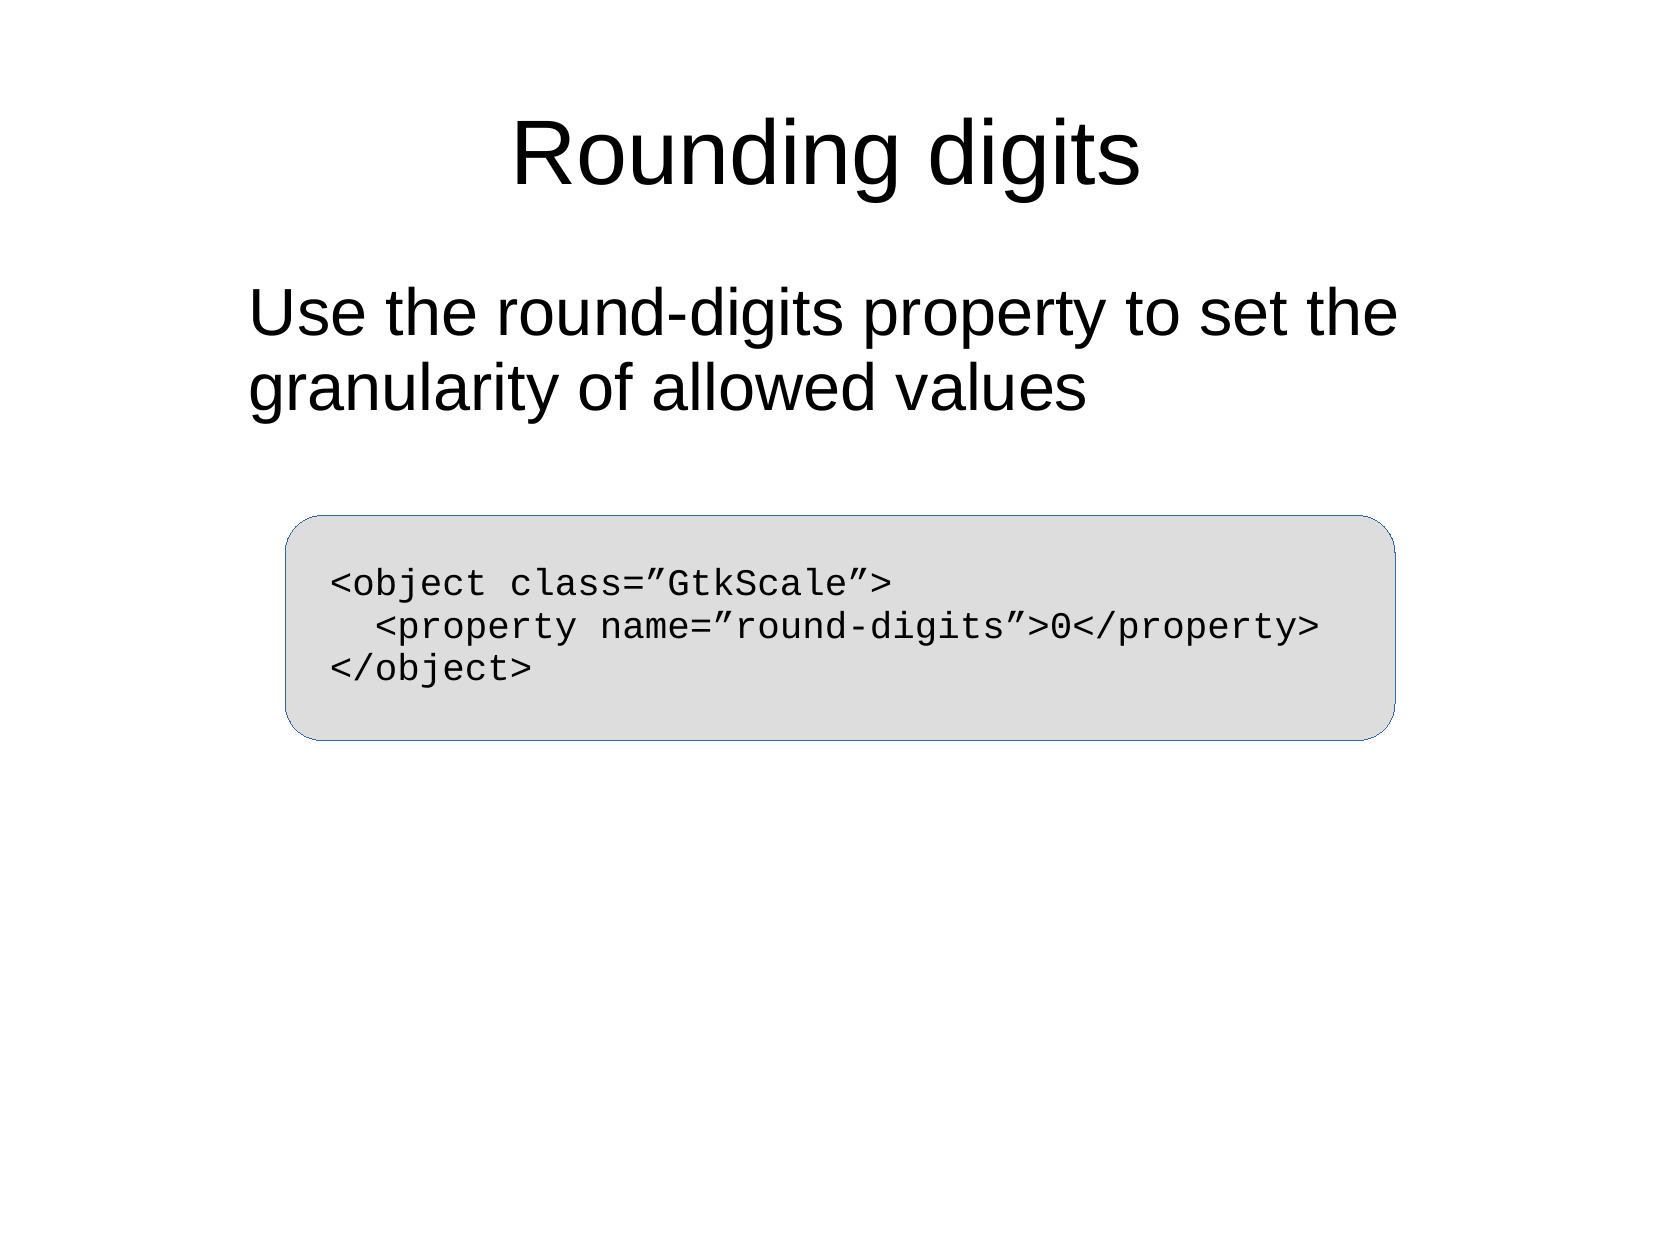

# Rounding digits
Use the round-digits property to set the granularity of allowed values
<object class=”GtkScale”>
 <property name=”round-digits”>0</property>
</object>